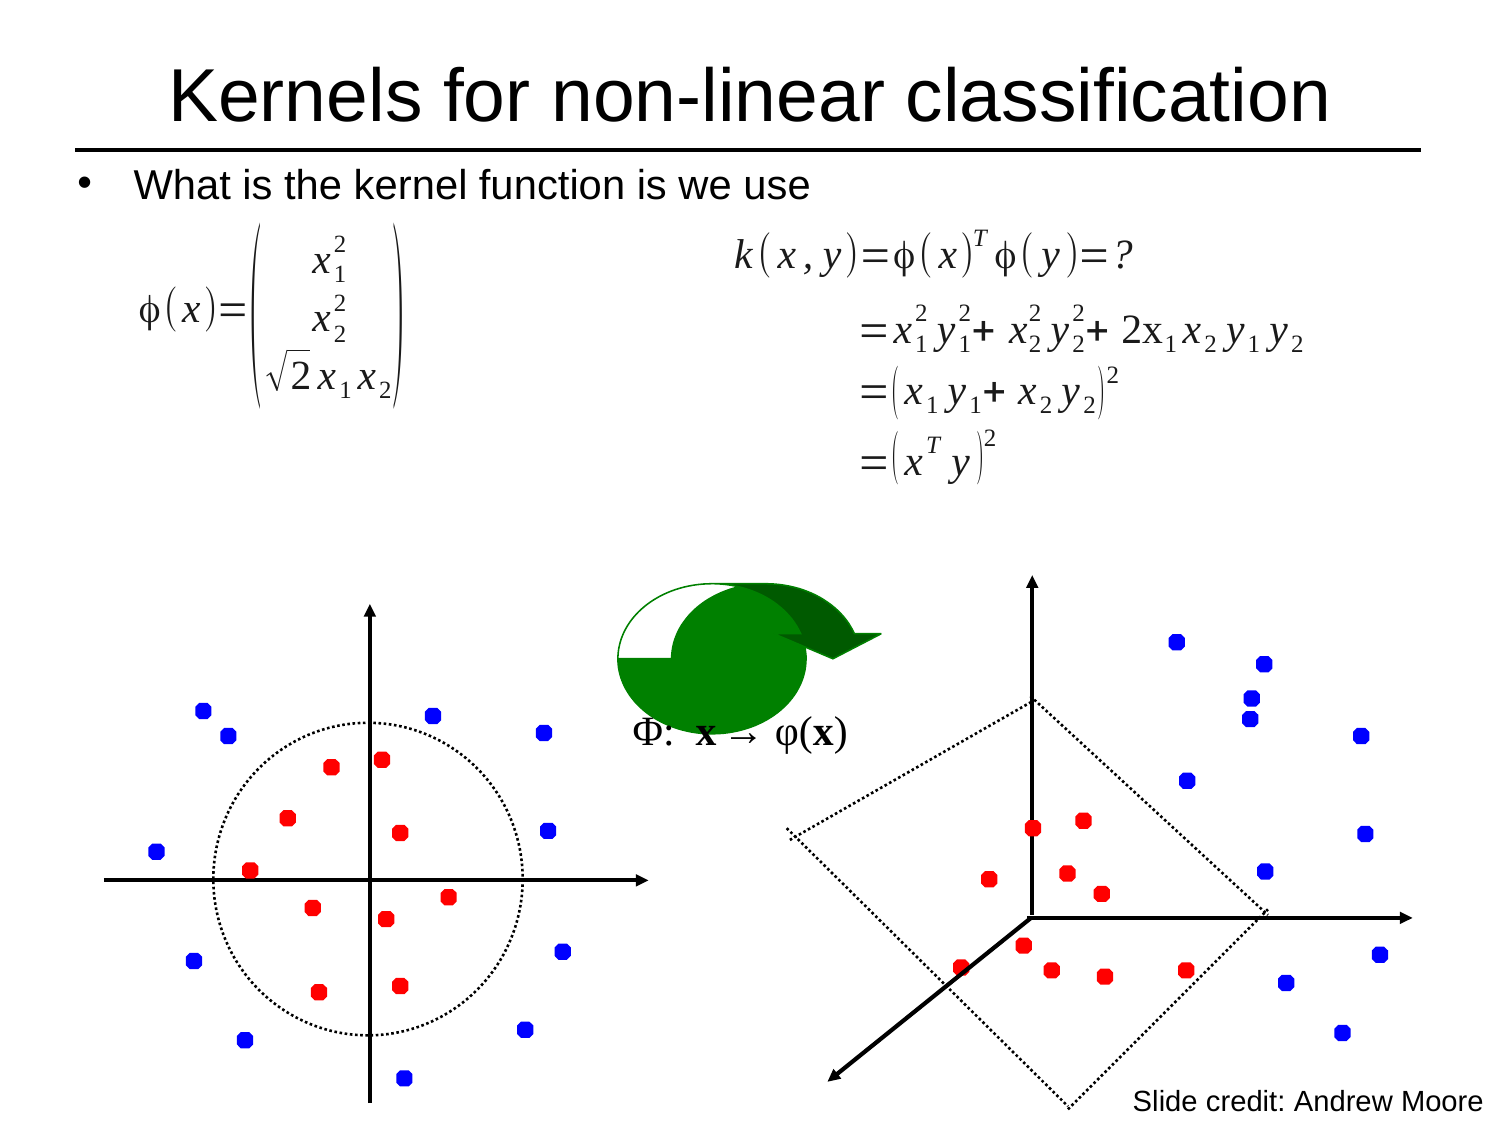

# Kernels for non-linear classification
What is the kernel function is we use
Φ: x → φ(x)
Slide credit: Andrew Moore